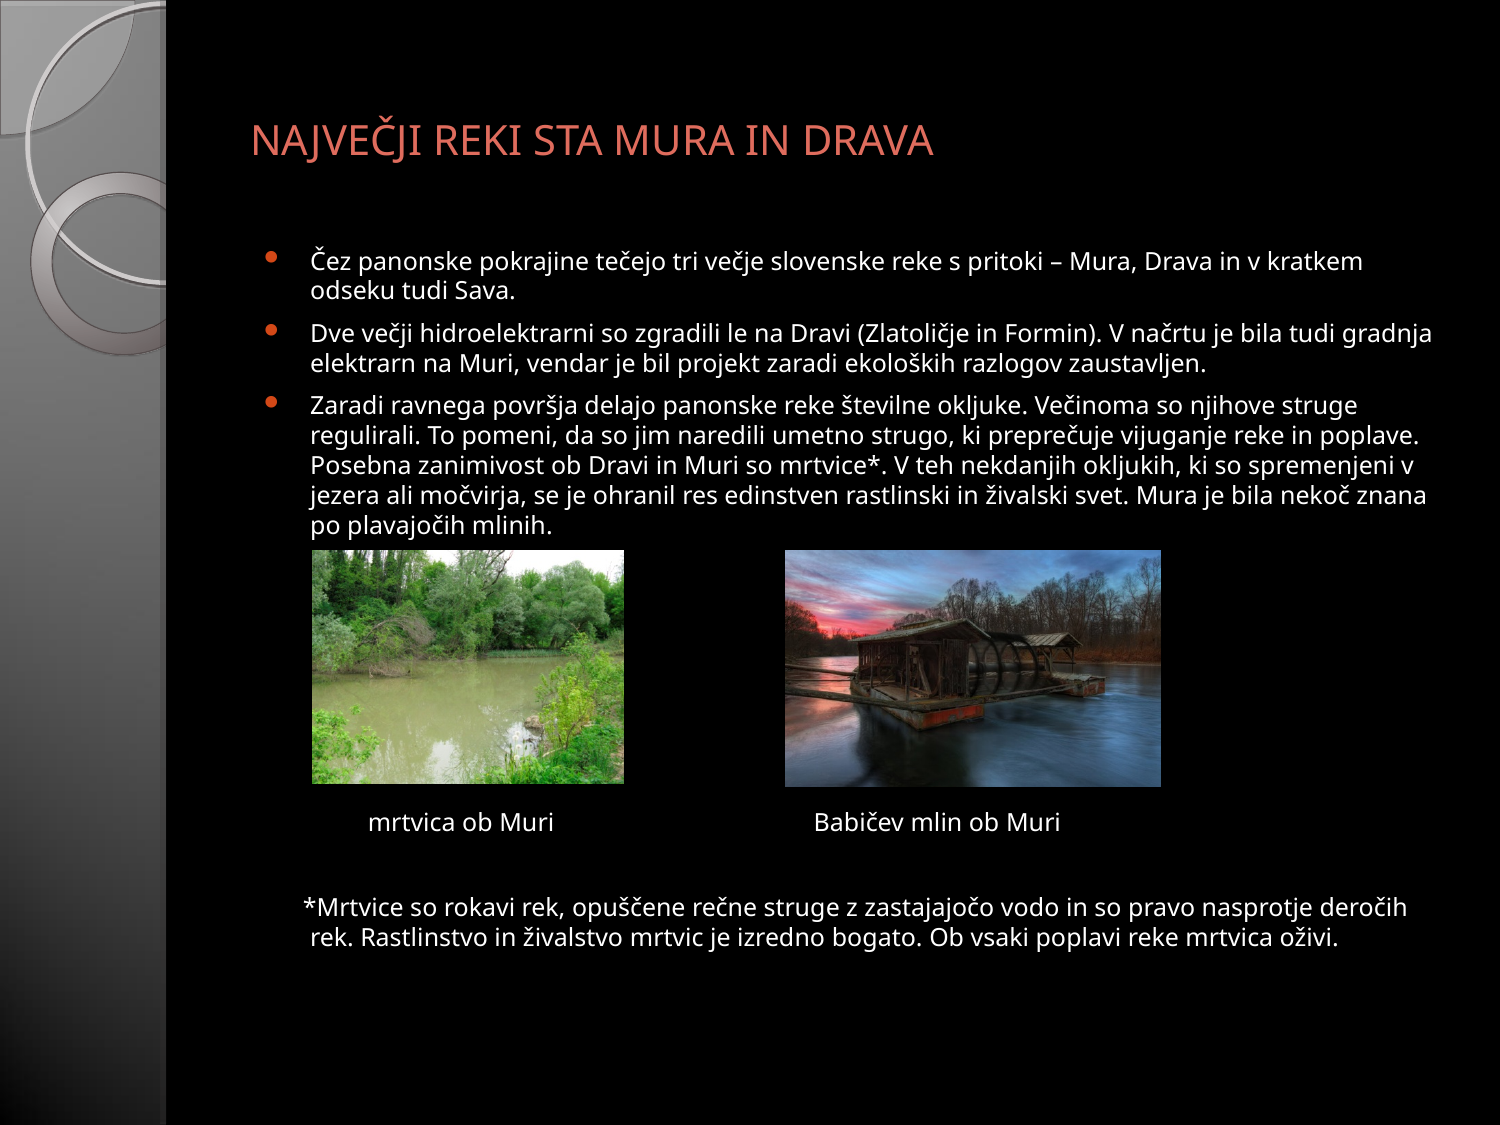

# NAJVEČJI REKI STA MURA IN DRAVA
Čez panonske pokrajine tečejo tri večje slovenske reke s pritoki – Mura, Drava in v kratkem odseku tudi Sava.
Dve večji hidroelektrarni so zgradili le na Dravi (Zlatoličje in Formin). V načrtu je bila tudi gradnja elektrarn na Muri, vendar je bil projekt zaradi ekoloških razlogov zaustavljen.
Zaradi ravnega površja delajo panonske reke številne okljuke. Večinoma so njihove struge regulirali. To pomeni, da so jim naredili umetno strugo, ki preprečuje vijuganje reke in poplave. Posebna zanimivost ob Dravi in Muri so mrtvice*. V teh nekdanjih okljukih, ki so spremenjeni v jezera ali močvirja, se je ohranil res edinstven rastlinski in živalski svet. Mura je bila nekoč znana po plavajočih mlinih.
 mrtvica ob Muri Babičev mlin ob Muri
 *Mrtvice so rokavi rek, opuščene rečne struge z zastajajočo vodo in so pravo nasprotje deročih rek. Rastlinstvo in živalstvo mrtvic je izredno bogato. Ob vsaki poplavi reke mrtvica oživi.